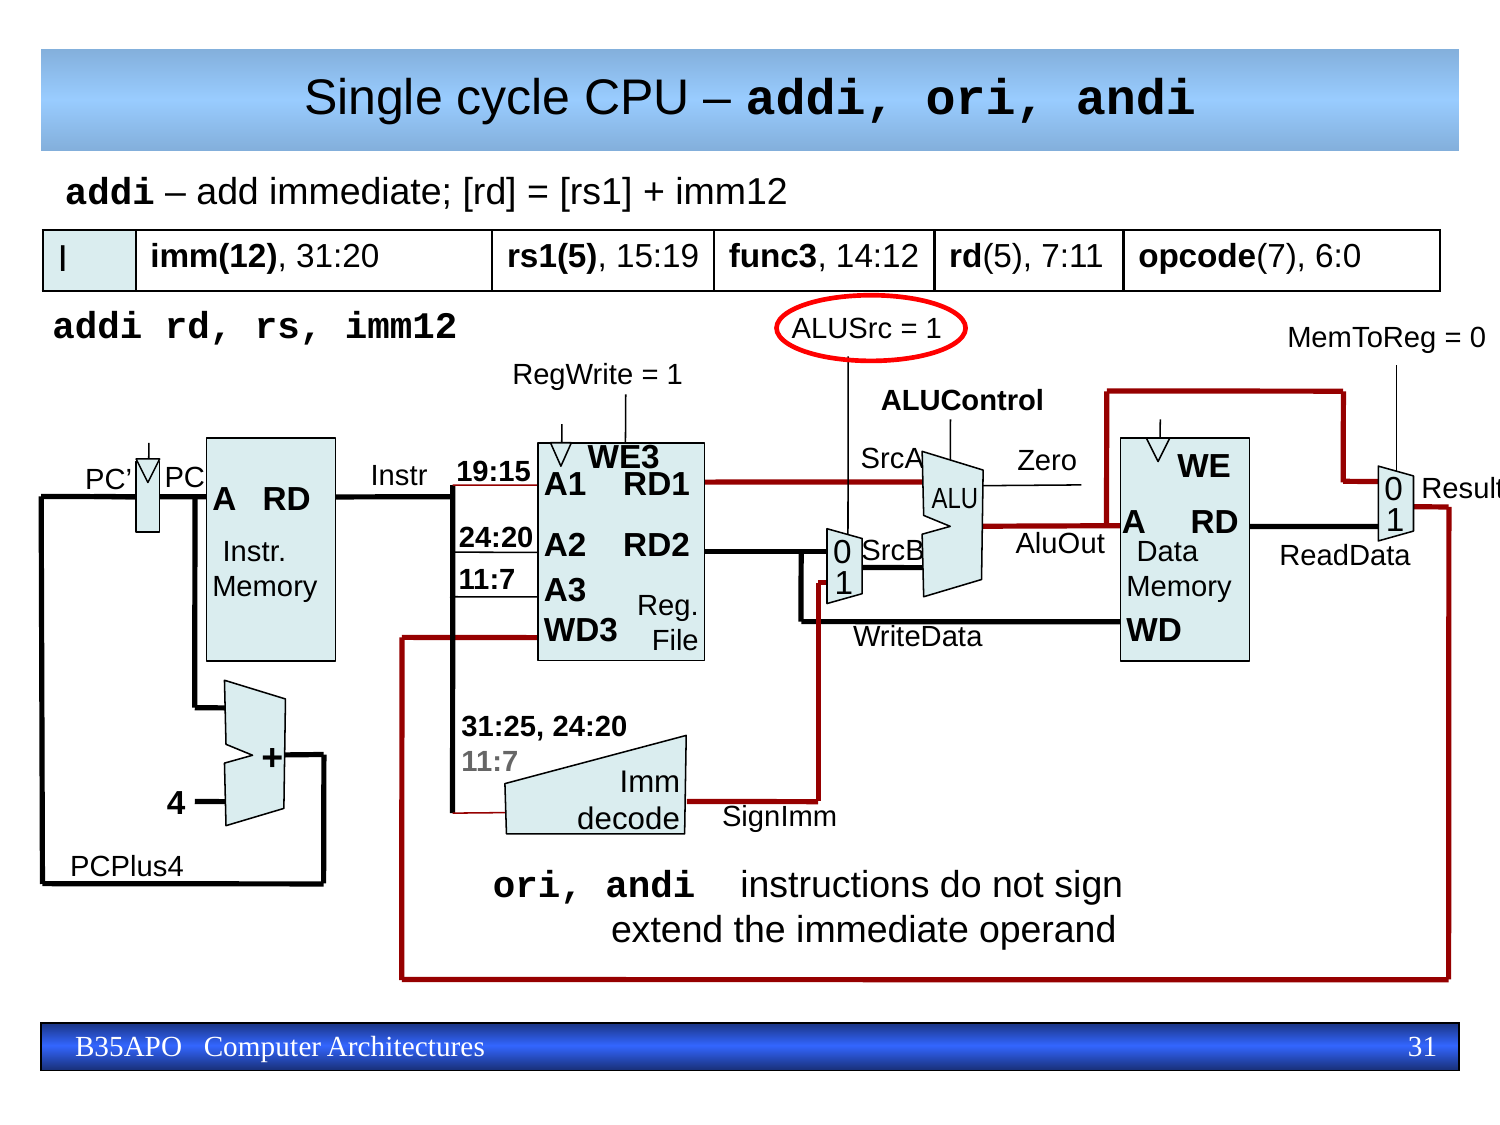

# Single cycle CPU – addi, ori, andi
addi – add immediate; [rd] = [rs1] + imm12
| I | imm(12), 31:20 | rs1(5), 15:19 | func3, 14:12 | rd(5), 7:11 | opcode(7), 6:0 |
| --- | --- | --- | --- | --- | --- |
addi rd, rs, imm12
ALUSrc = 1
MemToReg = 0
RegWrite = 1
ALUControl
WE3
Reg.
 File
A1 RD1
A2 RD2
A3
WD3
SrcA
Zero
Instr. Memory
A RD
Data Memory
WE
A RD
WD
19:15
Instr
PC
PC’
0
1
Result
ALU
24:20
AluOut
0
1
SrcB
ReadData
11:7
WriteData
31:25, 24:20
11:7
+
Imm decode
4
SignImm
PCPlus4
ori, andi instructions do not sign extend the immediate operand
B35APO Computer Architectures
31